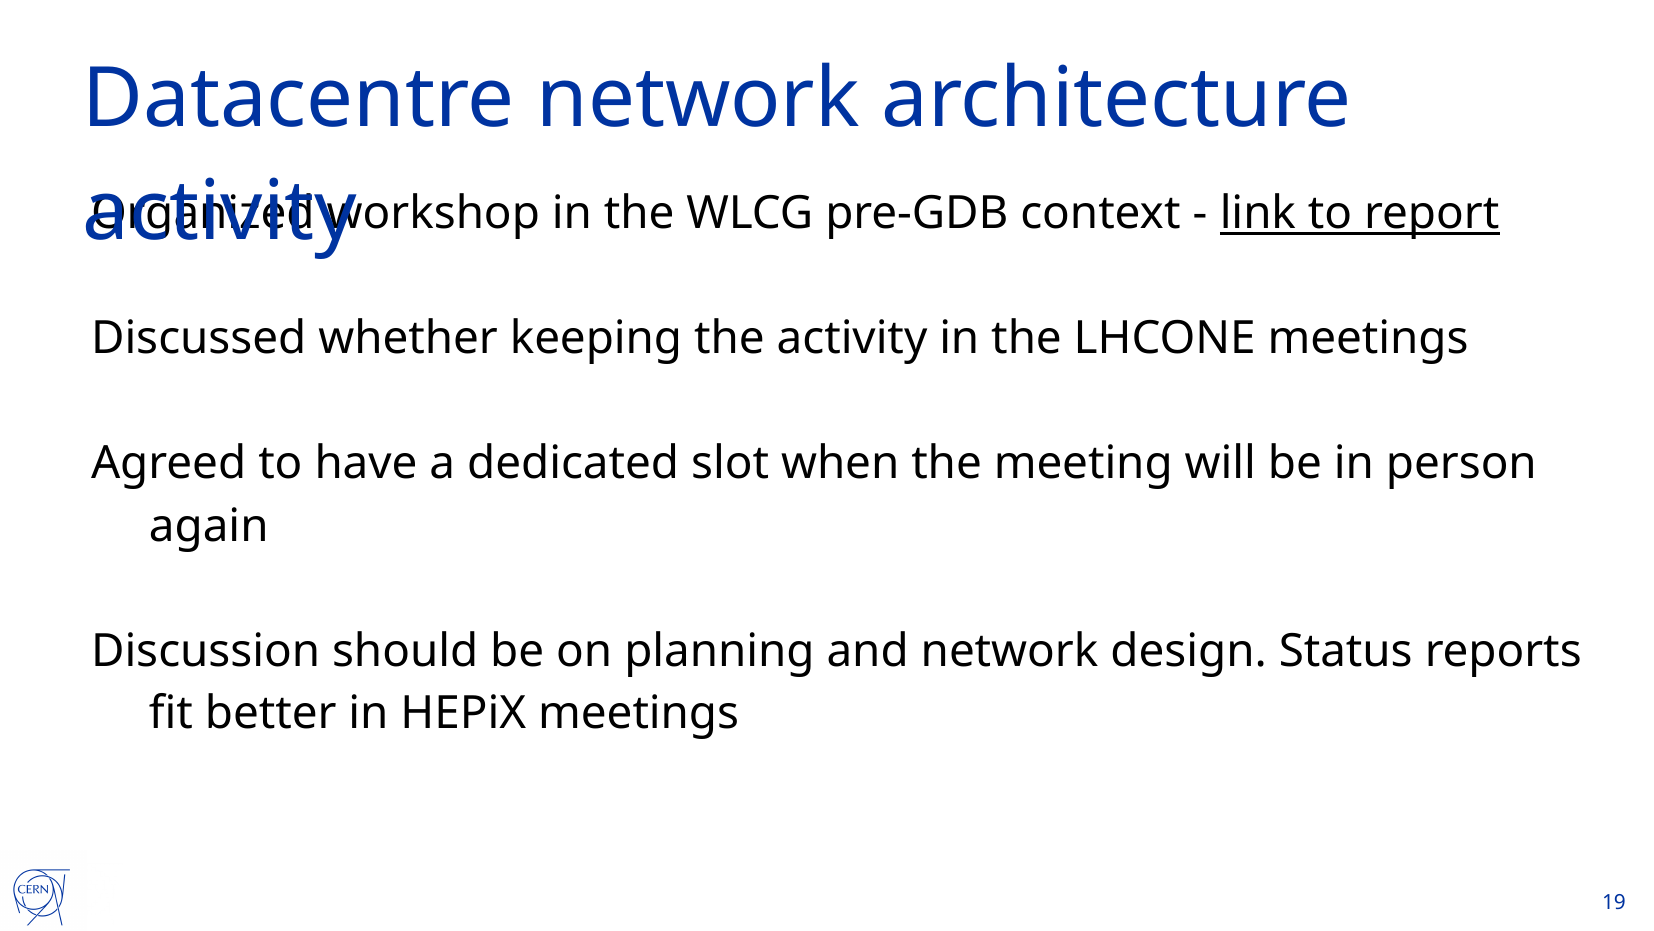

# Datacentre network architecture activity
Organized workshop in the WLCG pre-GDB context - link to report
Discussed whether keeping the activity in the LHCONE meetings
Agreed to have a dedicated slot when the meeting will be in person again
Discussion should be on planning and network design. Status reports fit better in HEPiX meetings
19